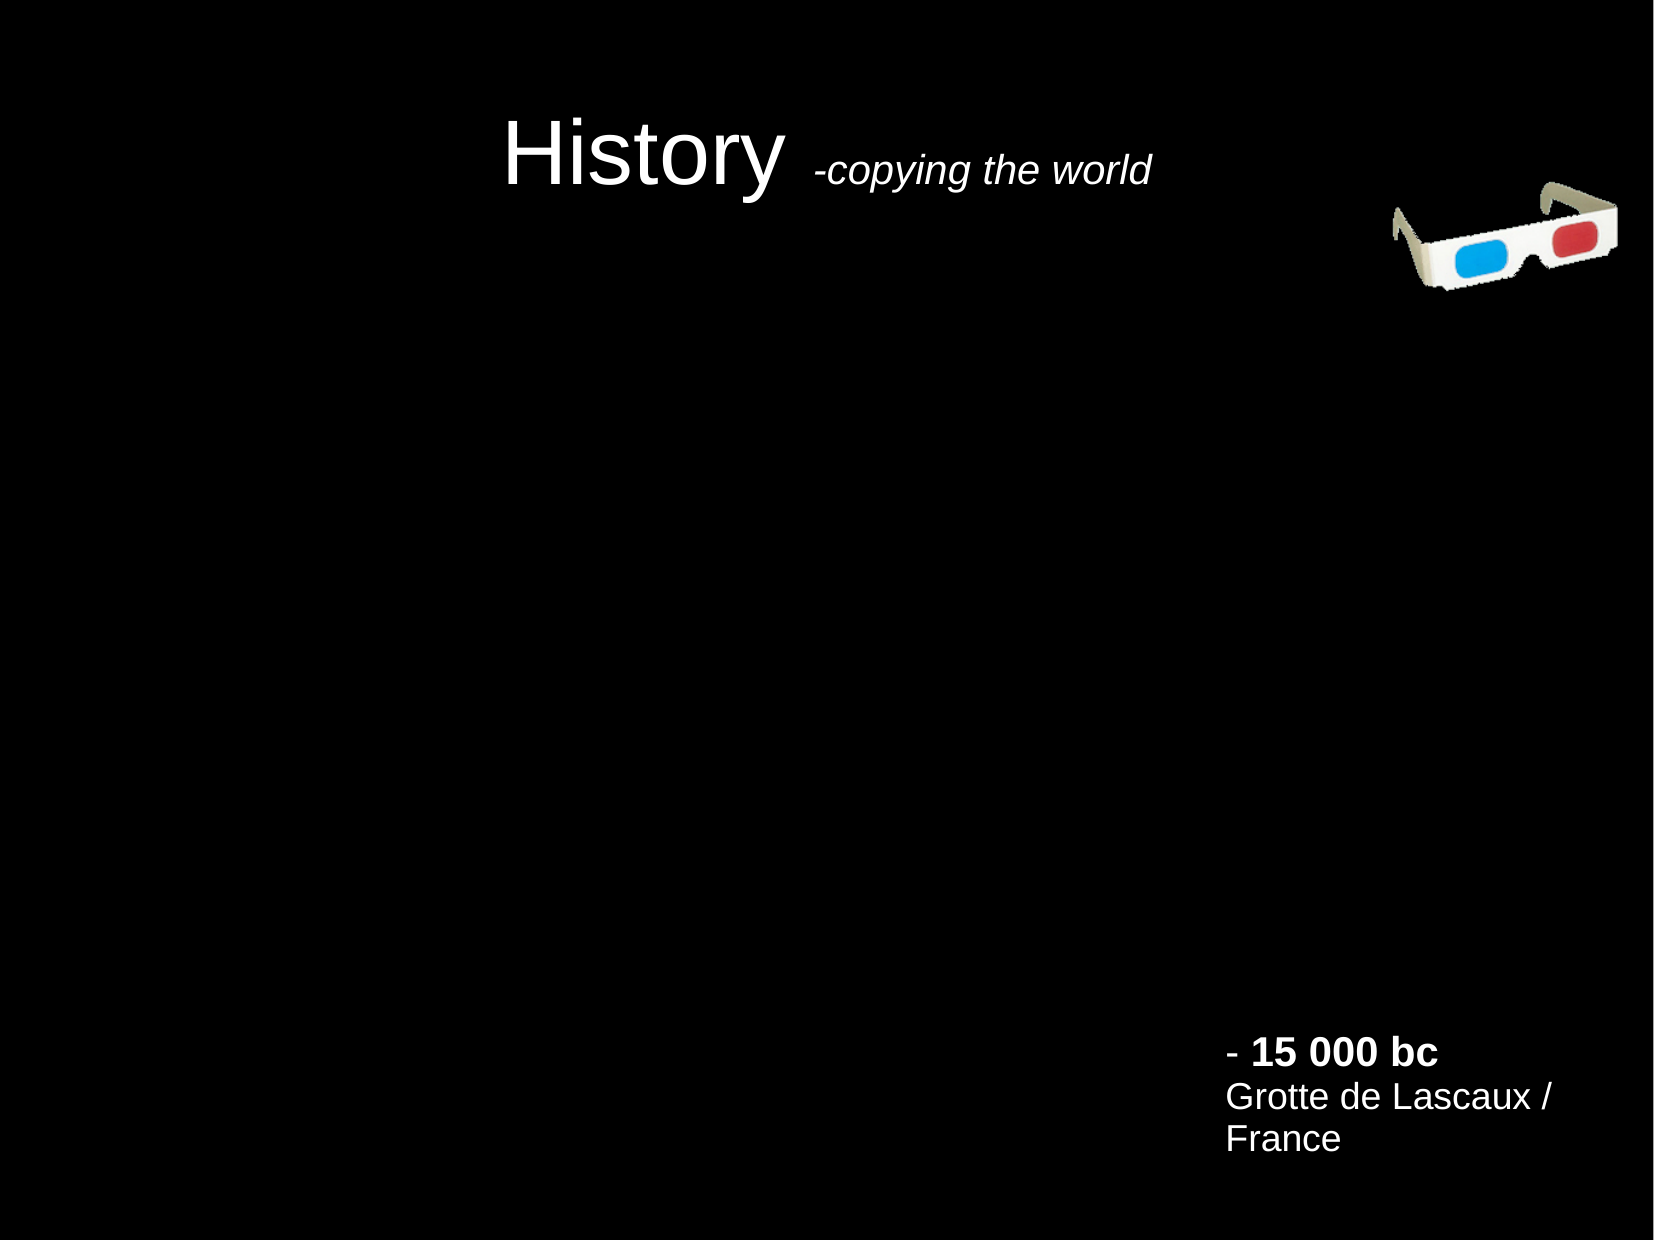

# History -copying the world
- 15 000 bc
Grotte de Lascaux / France